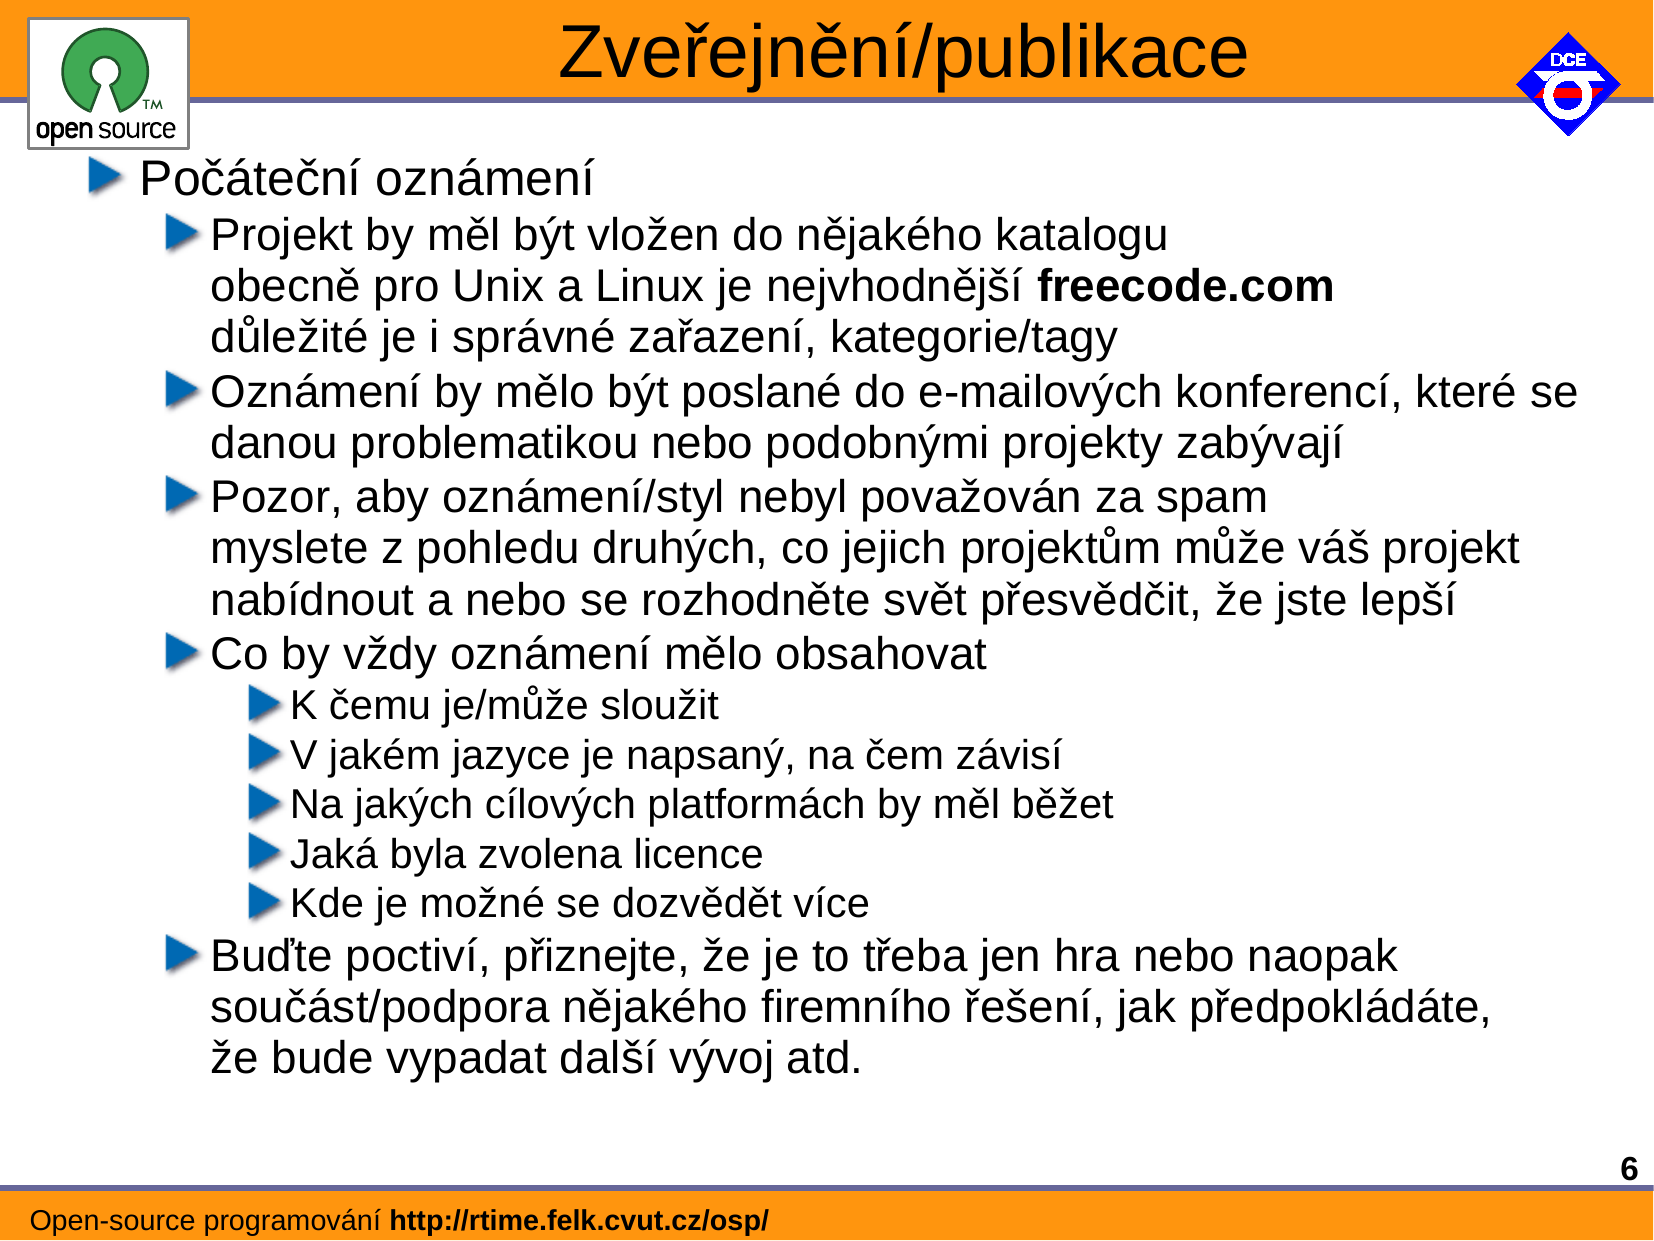

# Zveřejnění/publikace
Počáteční oznámení
Projekt by měl být vložen do nějakého katalogu
obecně pro Unix a Linux je nejvhodnější freecode.com
důležité je i správné zařazení, kategorie/tagy
Oznámení by mělo být poslané do e-mailových konferencí, které se danou problematikou nebo podobnými projekty zabývají
Pozor, aby oznámení/styl nebyl považován za spam
myslete z pohledu druhých, co jejich projektům může váš projekt nabídnout a nebo se rozhodněte svět přesvědčit, že jste lepší
Co by vždy oznámení mělo obsahovat
K čemu je/může sloužit
V jakém jazyce je napsaný, na čem závisí
Na jakých cílových platformách by měl běžet
Jaká byla zvolena licence
Kde je možné se dozvědět více
Buďte poctiví, přiznejte, že je to třeba jen hra nebo naopak součást/podpora nějakého firemního řešení, jak předpokládáte, že bude vypadat další vývoj atd.